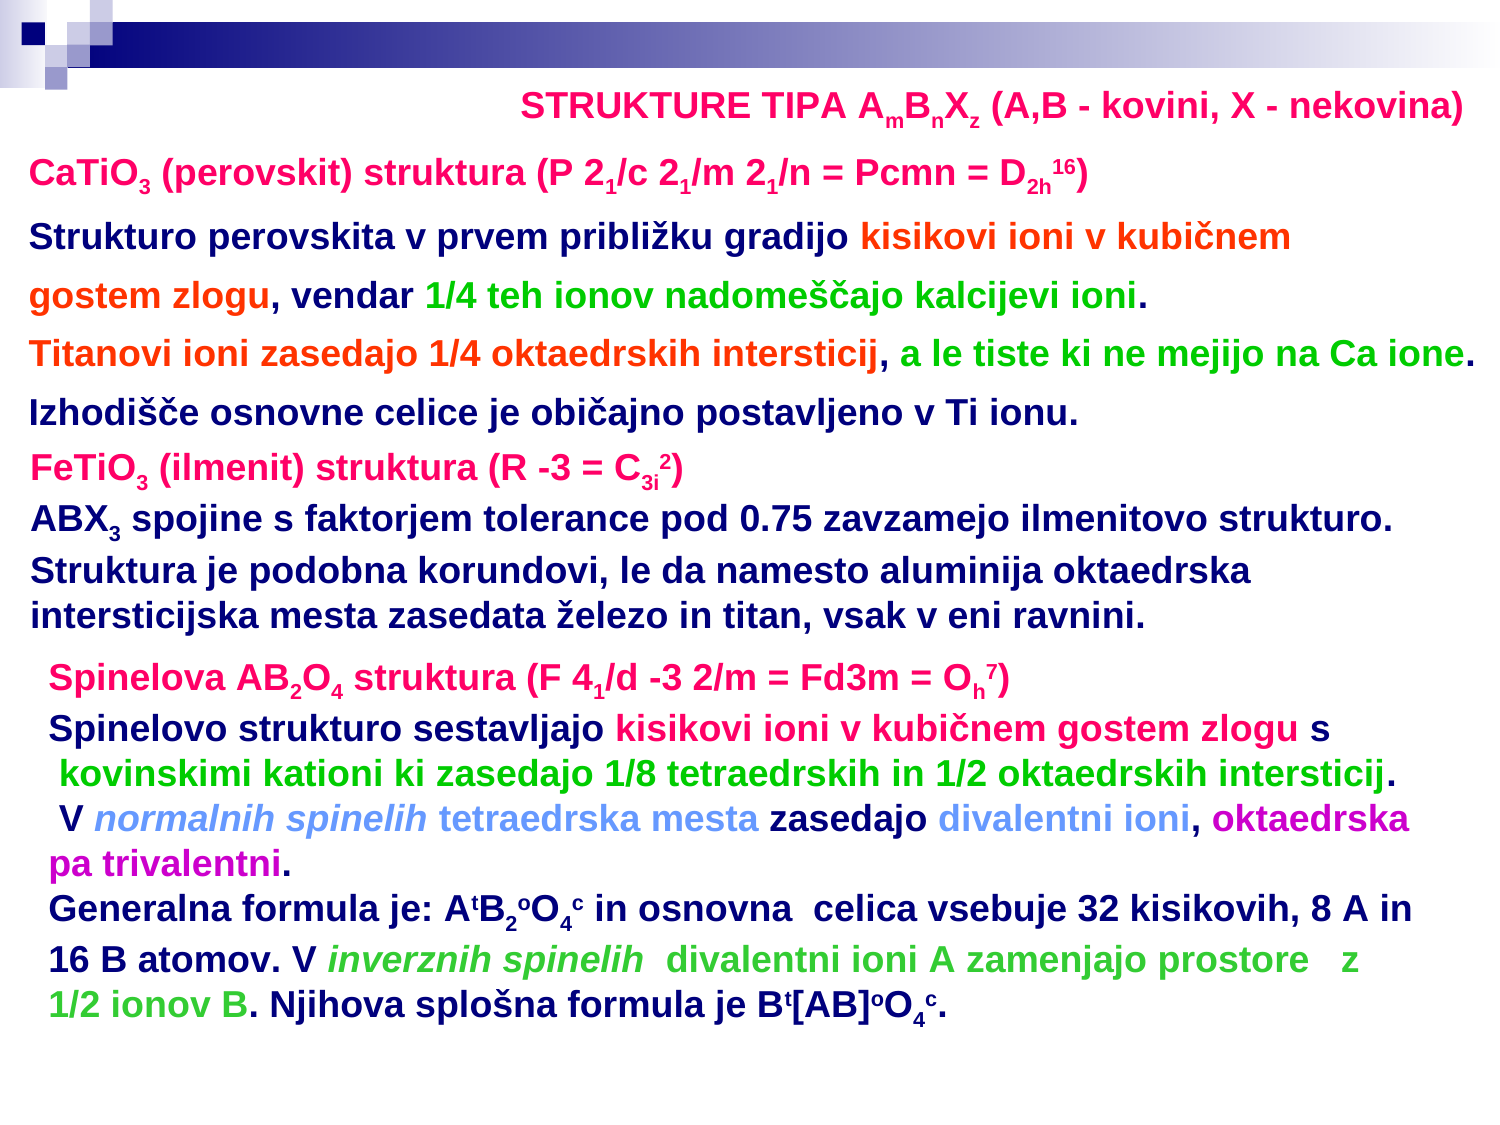

STRUKTURE TIPA AmBnXz (A,B - kovini, X - nekovina)
CaTiO3 (perovskit) struktura (P 21/c 21/m 21/n = Pcmn = D2h16)
Strukturo perovskita v prvem približku gradijo kisikovi ioni v kubičnem
gostem zlogu, vendar 1/4 teh ionov nadomeščajo kalcijevi ioni.
Titanovi ioni zasedajo 1/4 oktaedrskih intersticij, a le tiste ki ne mejijo na Ca ione.
Izhodišče osnovne celice je običajno postavljeno v Ti ionu.
FeTiO3 (ilmenit) struktura (R -3 = C3i2)
ABX3 spojine s faktorjem tolerance pod 0.75 zavzamejo ilmenitovo strukturo.
Struktura je podobna korundovi, le da namesto aluminija oktaedrska
intersticijska mesta zasedata železo in titan, vsak v eni ravnini.
Spinelova AB2O4 struktura (F 41/d -3 2/m = Fd3m = Oh7)
Spinelovo strukturo sestavljajo kisikovi ioni v kubičnem gostem zlogu s
 kovinskimi kationi ki zasedajo 1/8 tetraedrskih in 1/2 oktaedrskih intersticij.
 V normalnih spinelih tetraedrska mesta zasedajo divalentni ioni, oktaedrska
pa trivalentni.
Generalna formula je: AtB2oO4c in osnovna celica vsebuje 32 kisikovih, 8 A in
16 B atomov. V inverznih spinelih divalentni ioni A zamenjajo prostore z
1/2 ionov B. Njihova splošna formula je Bt[AB]oO4c.